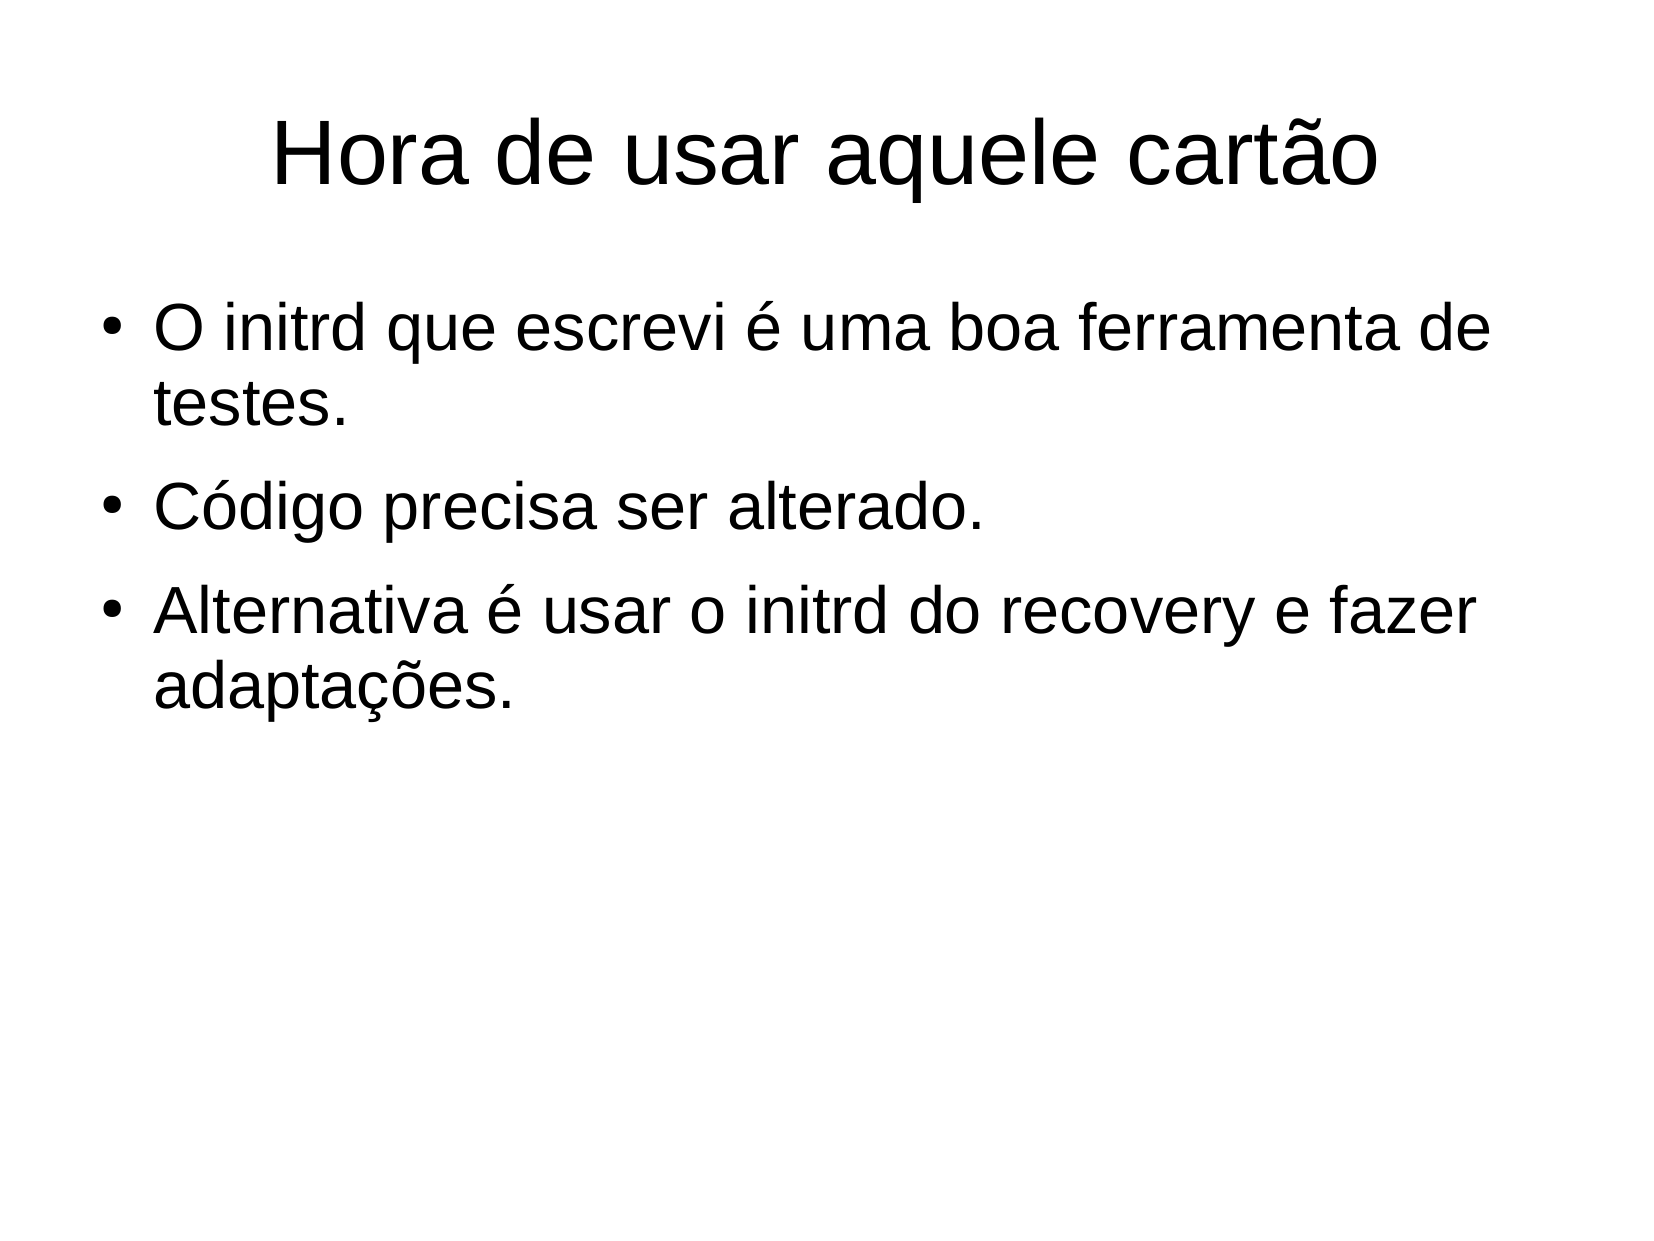

# Hora de usar aquele cartão
O initrd que escrevi é uma boa ferramenta de testes.
Código precisa ser alterado.
Alternativa é usar o initrd do recovery e fazer adaptações.